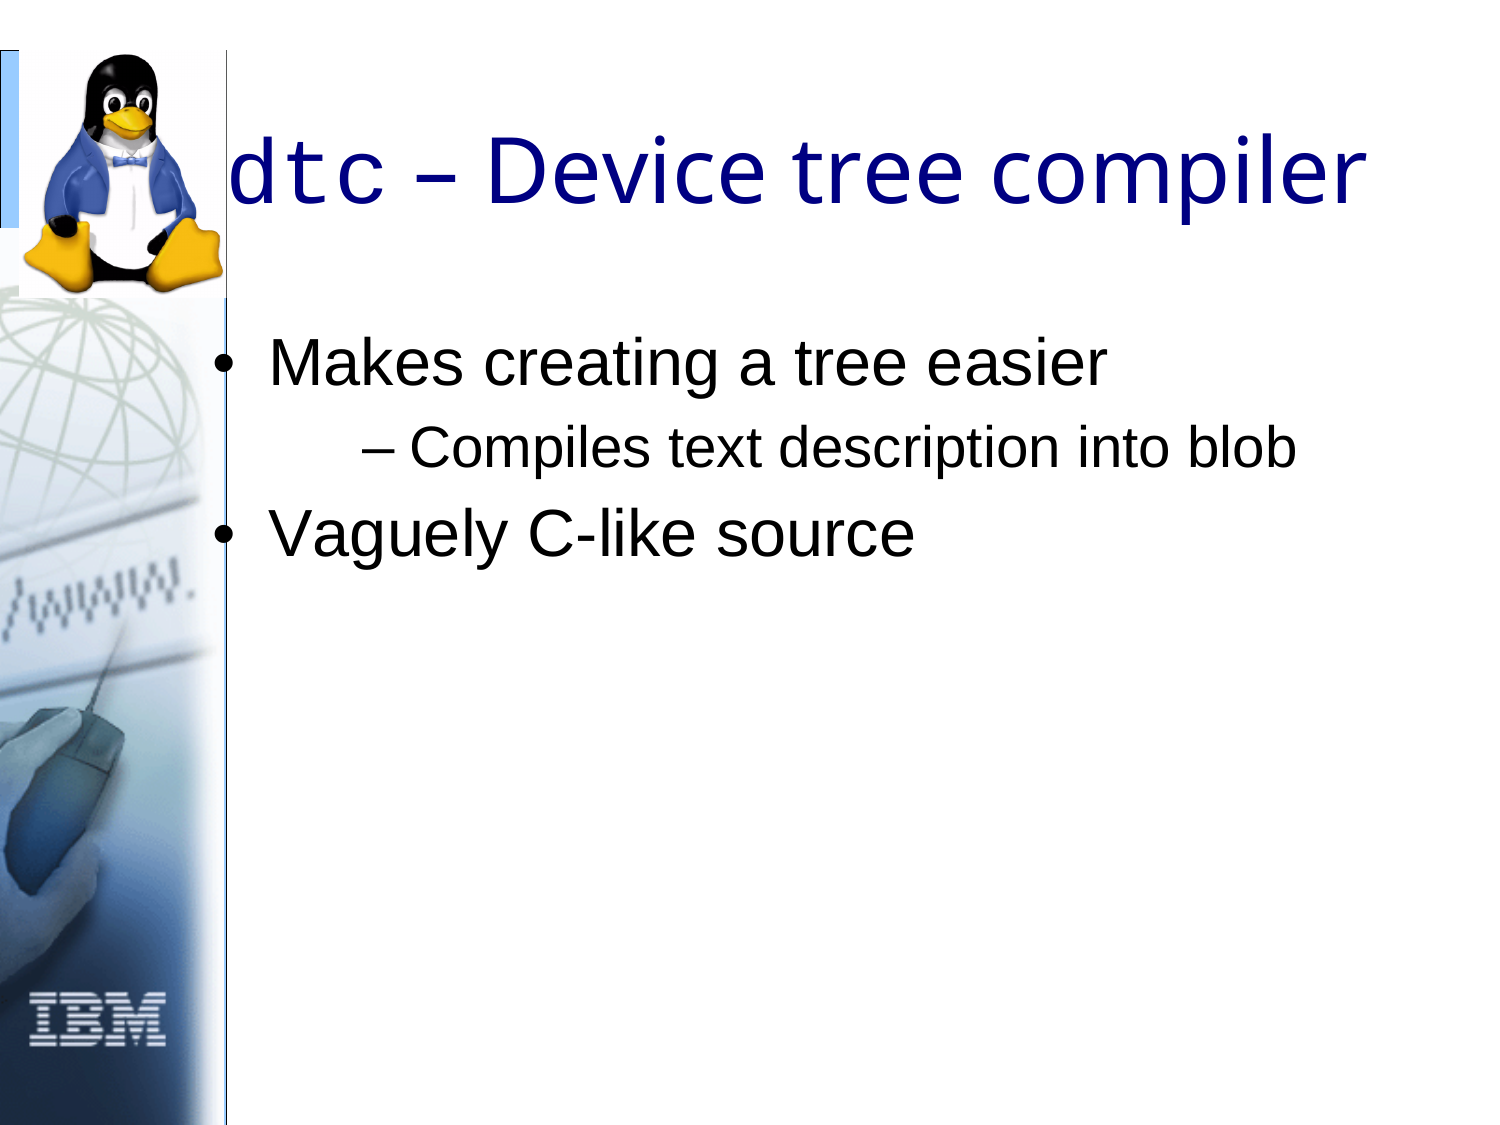

# dtc – Device tree compiler
Makes creating a tree easier
Compiles text description into blob
Vaguely C-like source